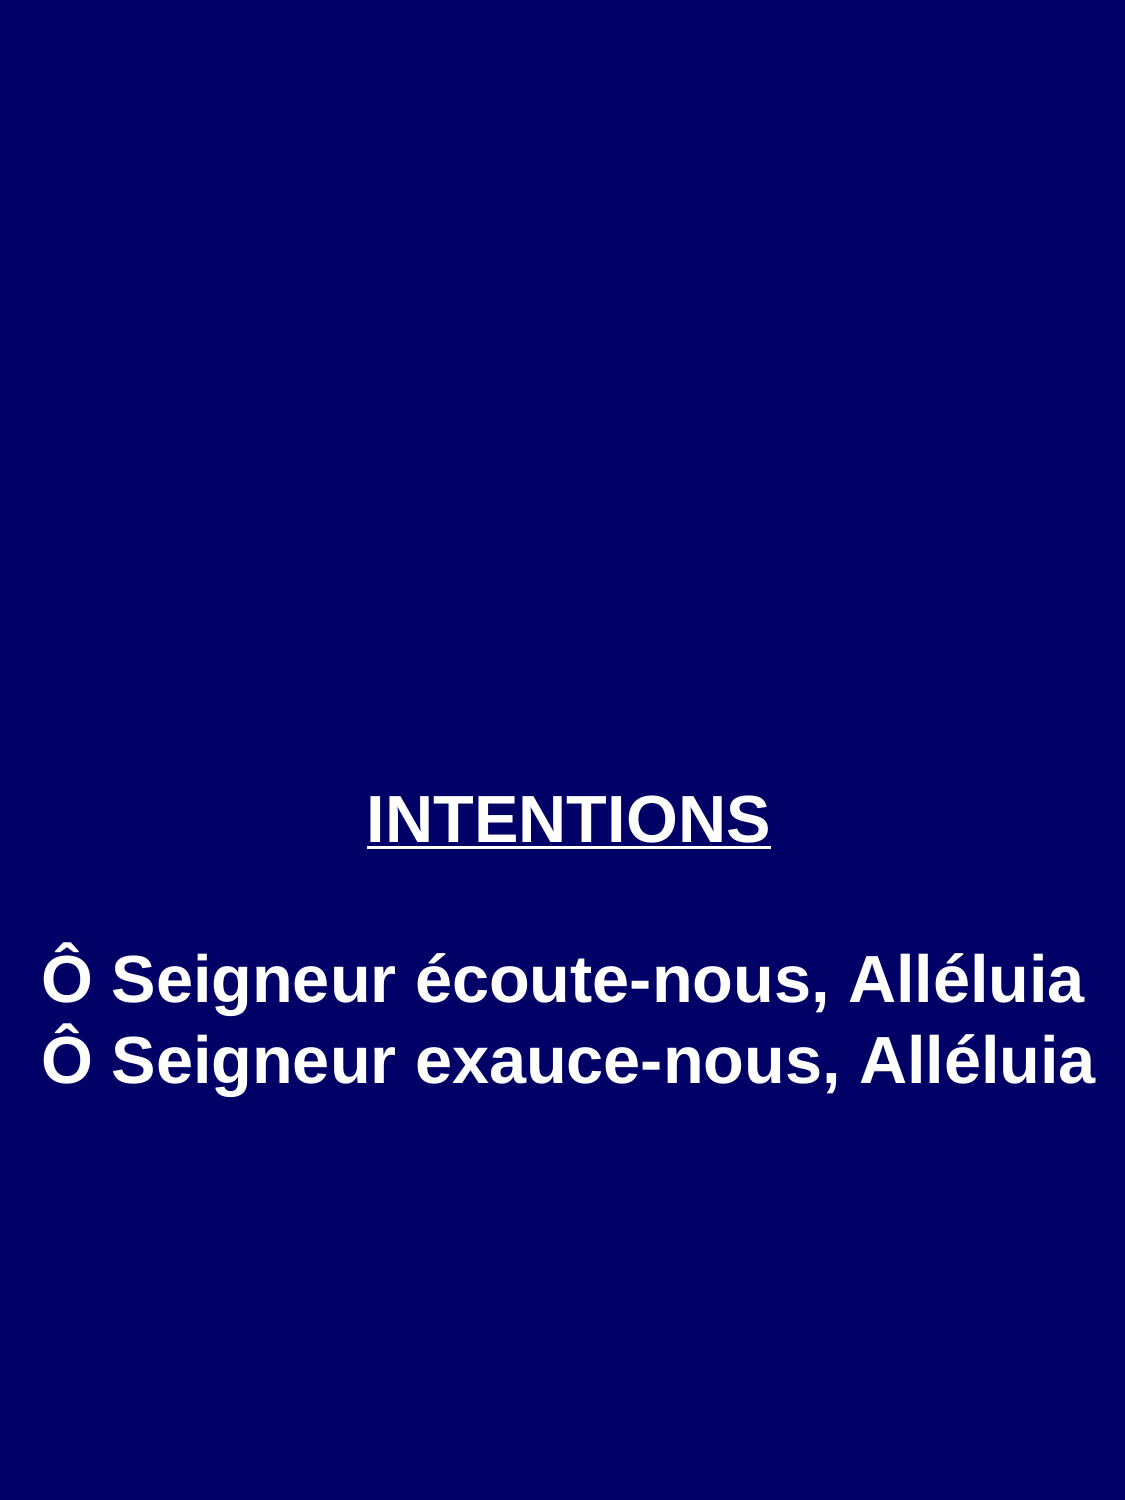

INTENTIONS
Ô Seigneur écoute-nous, Alléluia
Ô Seigneur exauce-nous, Alléluia